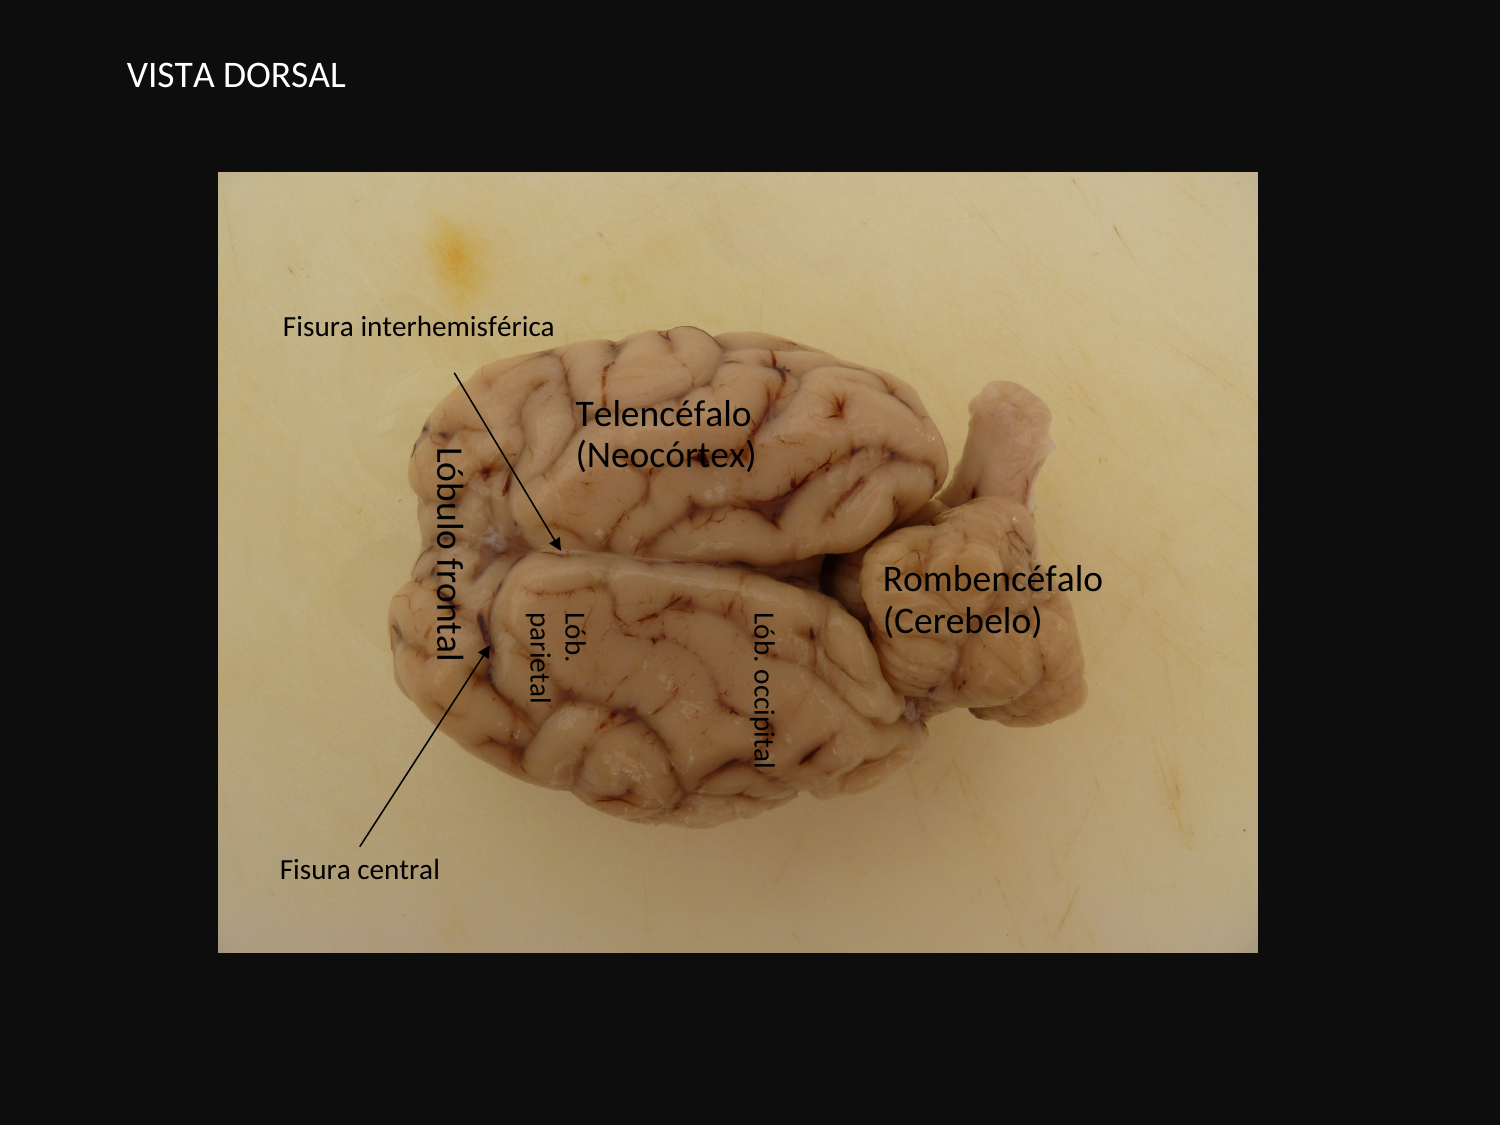

VISTA DORSAL
Fisura interhemisférica
Telencéfalo
(Neocórtex)‏
Lóbulo frontal
Rombencéfalo
(Cerebelo)‏
Lób. parietal
Lób. occipital
Fisura central